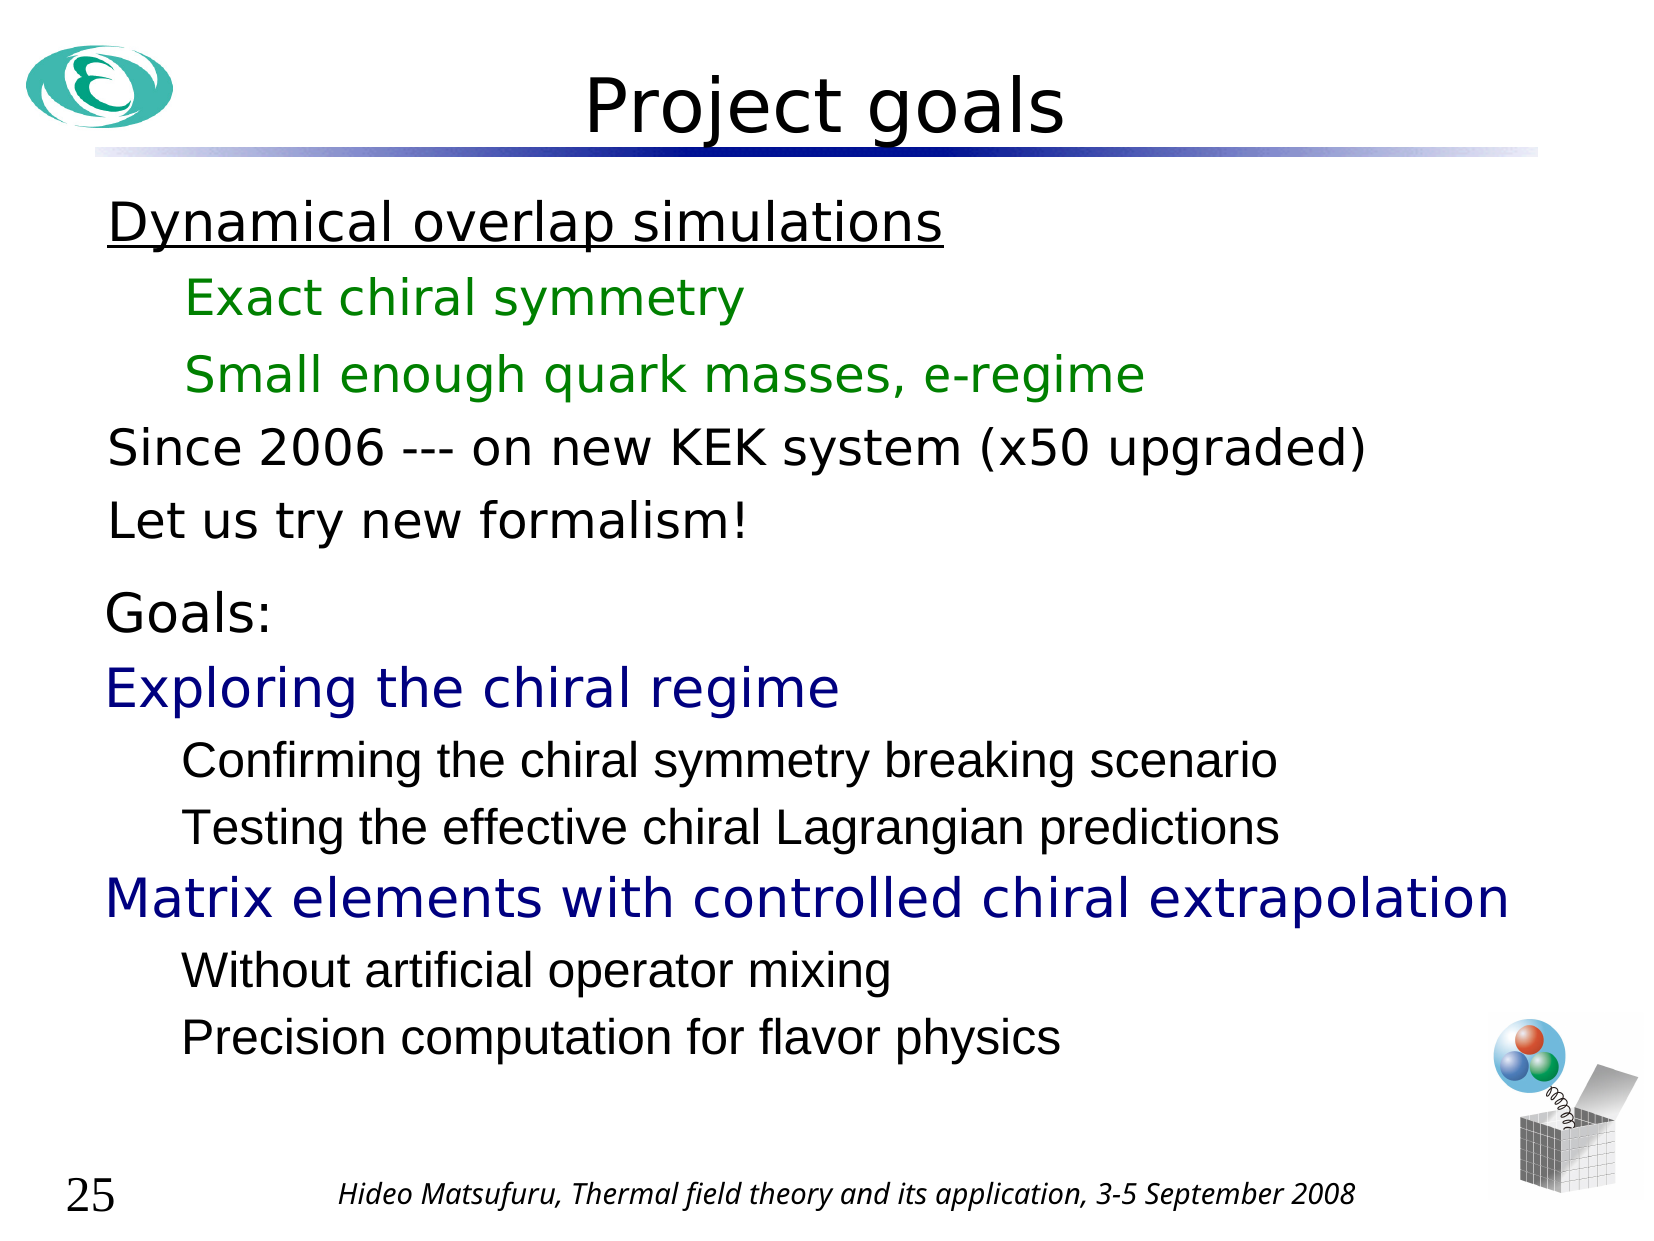

# Project goals
Dynamical overlap simulations
Exact chiral symmetry
Small enough quark masses, e-regime
Since 2006 --- on new KEK system (x50 upgraded)
Let us try new formalism!
Goals:
Exploring the chiral regime
Confirming the chiral symmetry breaking scenario
Testing the effective chiral Lagrangian predictions
Matrix elements with controlled chiral extrapolation
Without artificial operator mixing
Precision computation for flavor physics